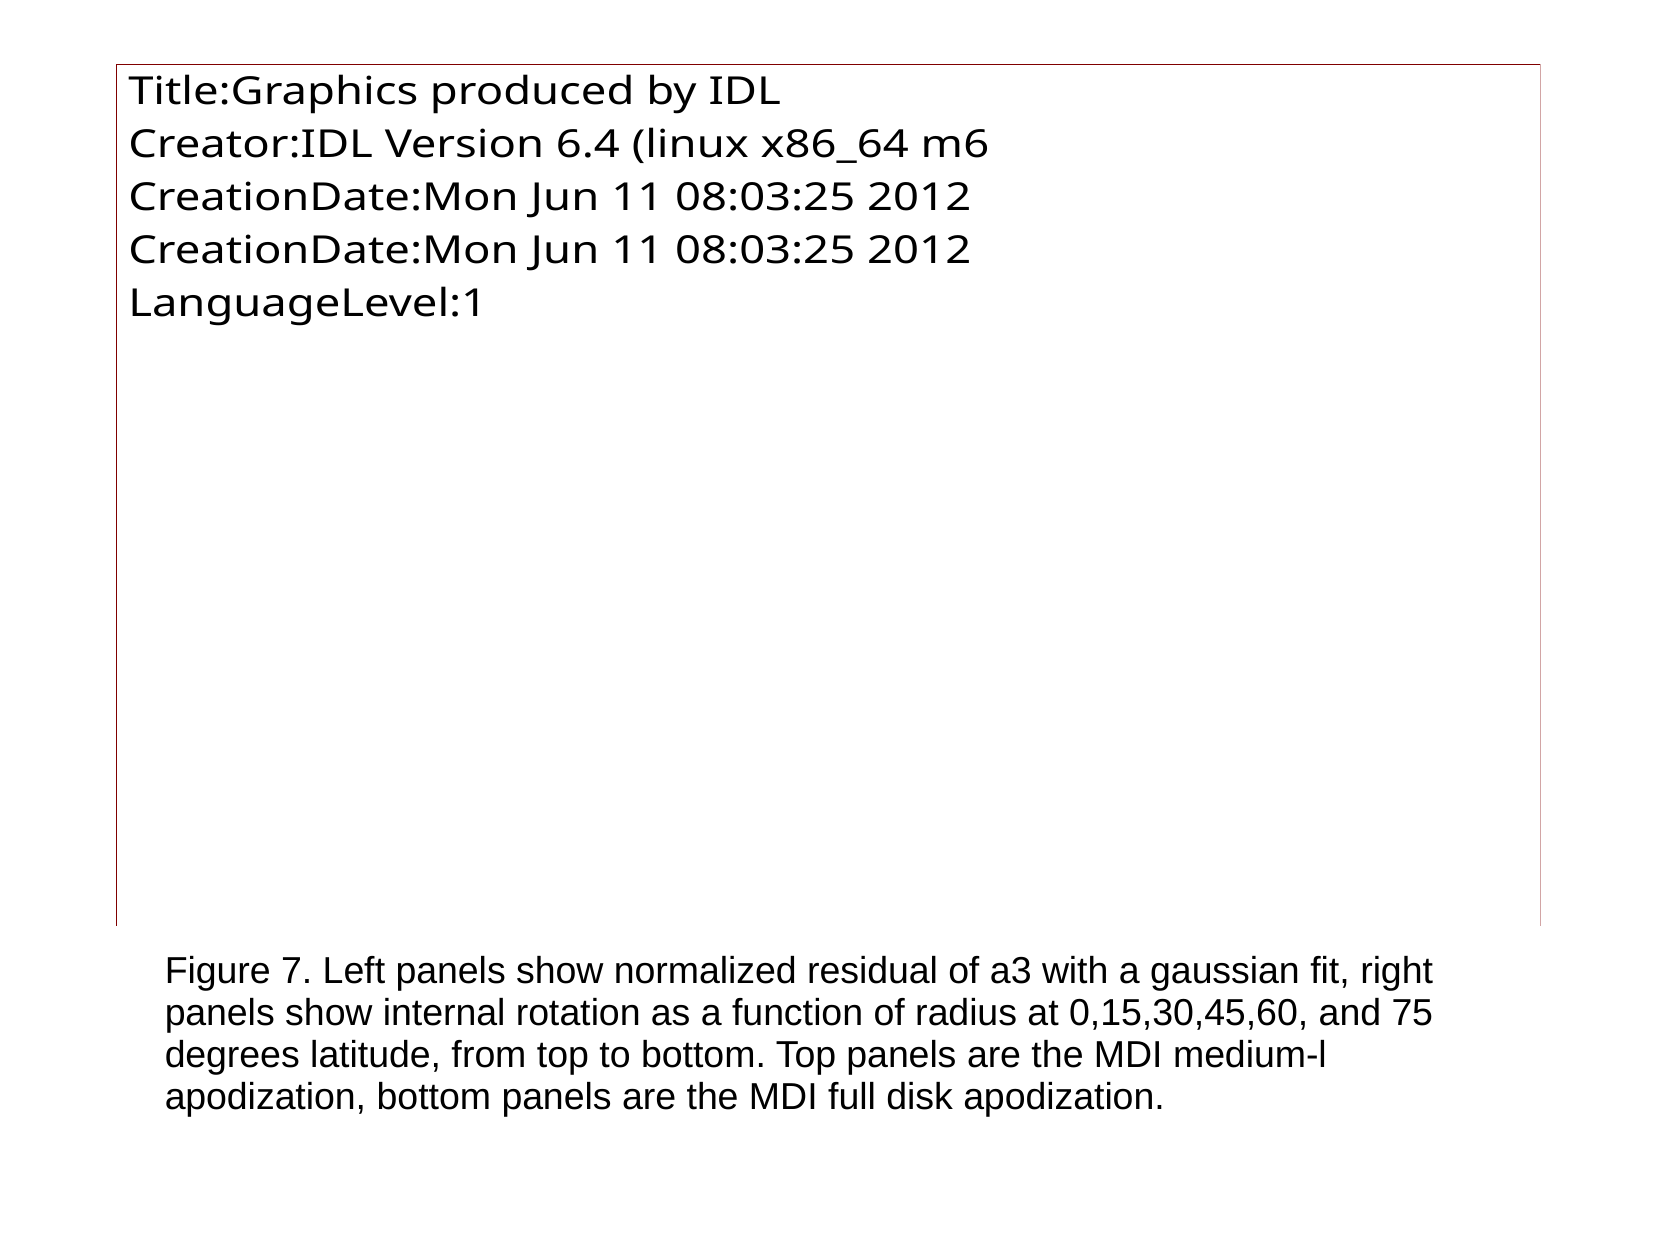

Figure 7. Left panels show normalized residual of a3 with a gaussian fit, right panels show internal rotation as a function of radius at 0,15,30,45,60, and 75 degrees latitude, from top to bottom. Top panels are the MDI medium-l apodization, bottom panels are the MDI full disk apodization.